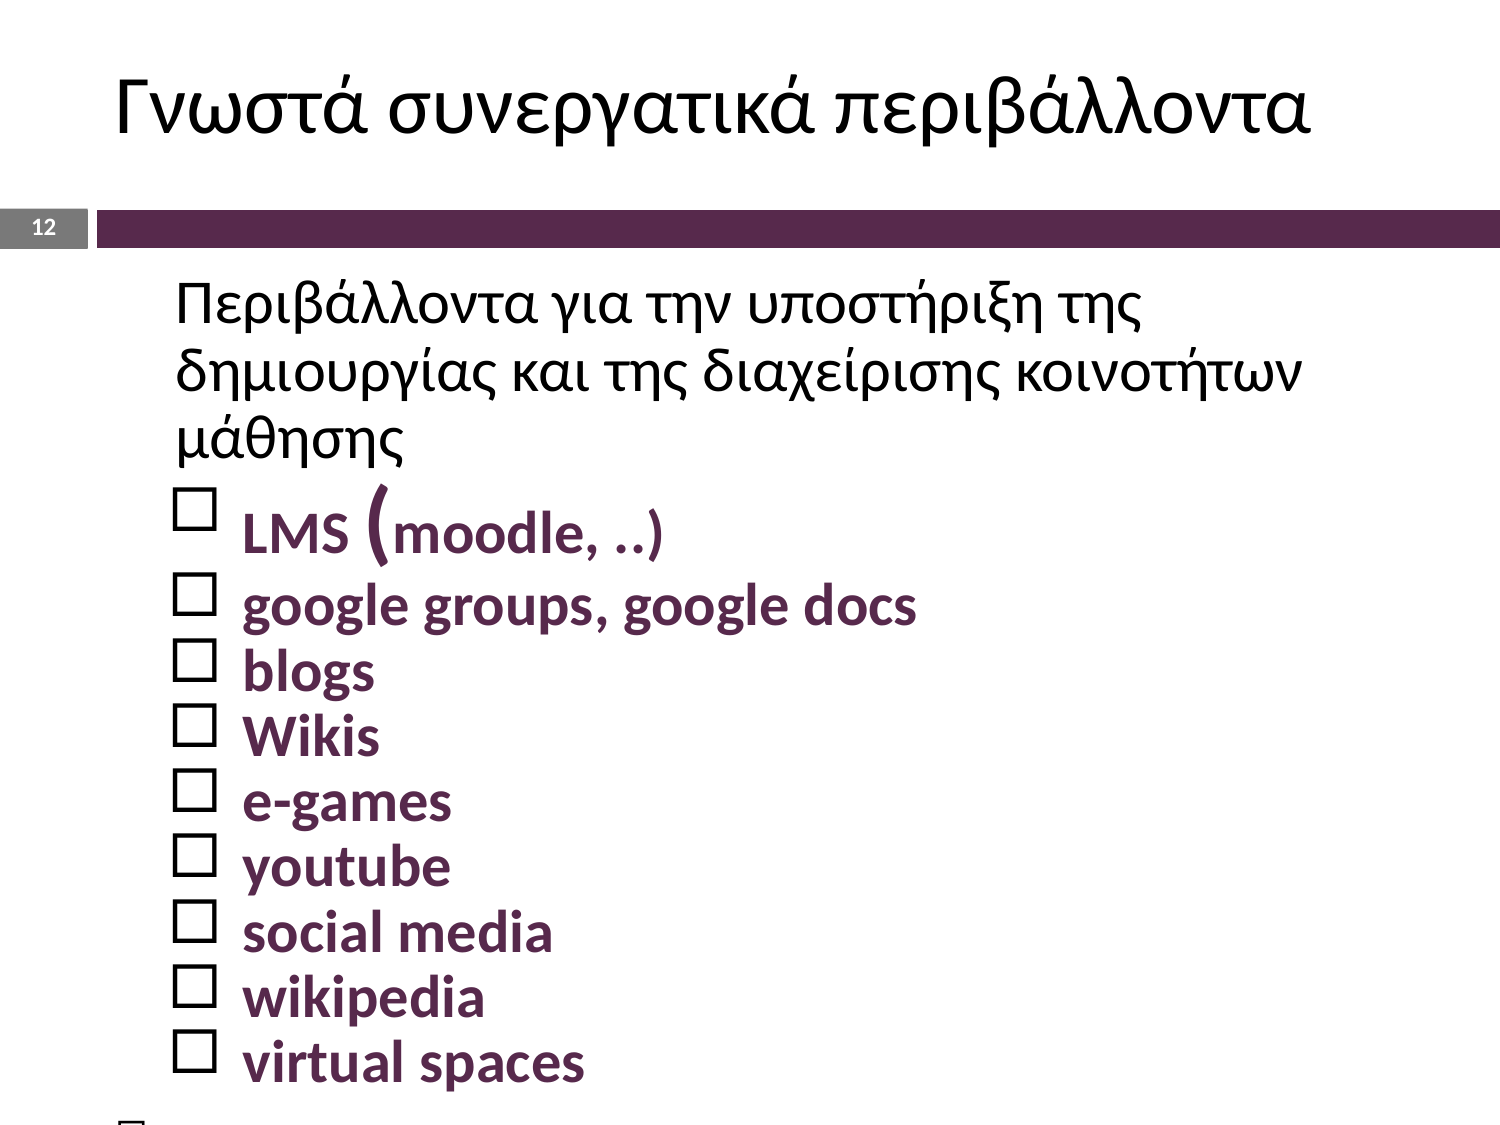

# Γνωστά συνεργατικά περιβάλλοντα
Περιβάλλοντα για την υποστήριξη της δημιουργίας και της διαχείρισης κοινοτήτων μάθησης
LMS (moodle, ..)
google groups, google docs
blogs
Wikis
e-games
youtube
social media
wikipedia
virtual spaces